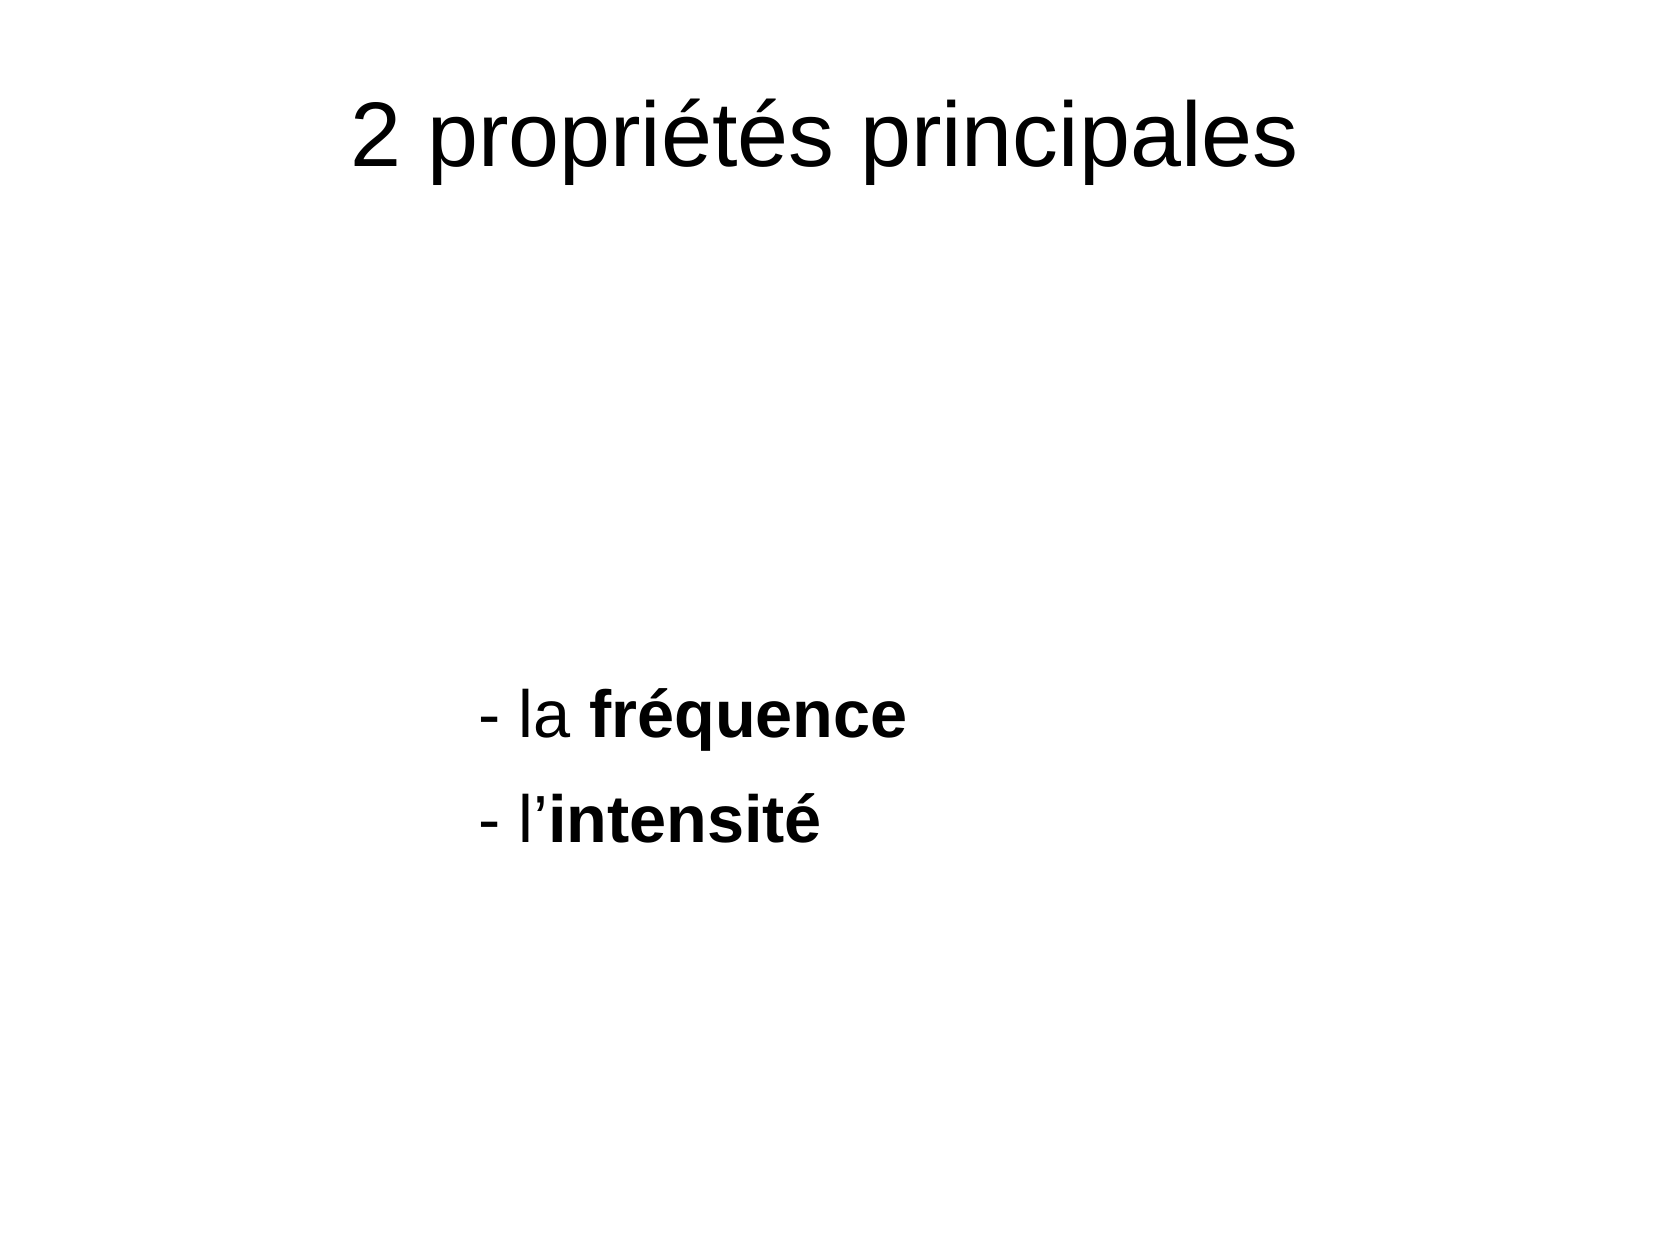

2 propriétés principales
# - la fréquence
- l’intensité